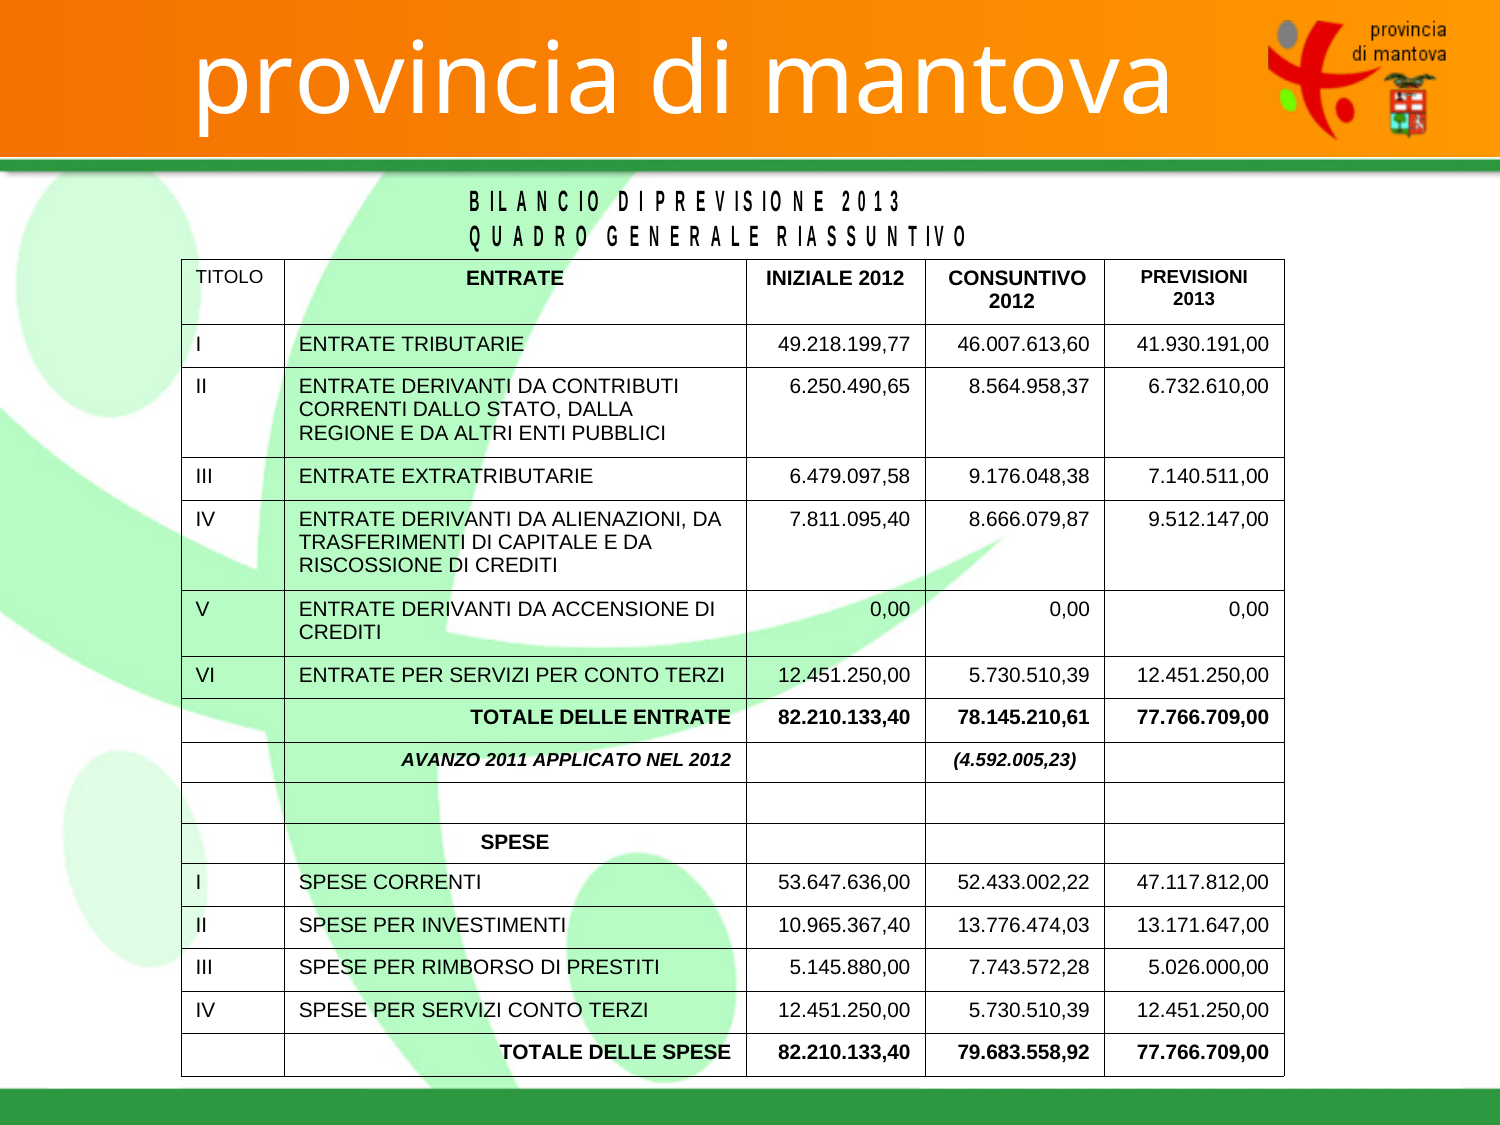

provincia di mantova
| TITOLO | ENTRATE | INIZIALE 2012 | CONSUNTIVO 2012 | PREVISIONI 2013 |
| --- | --- | --- | --- | --- |
| I | ENTRATE TRIBUTARIE | 49.218.199,77 | 46.007.613,60 | 41.930.191,00 |
| II | ENTRATE DERIVANTI DA CONTRIBUTI CORRENTI DALLO STATO, DALLA REGIONE E DA ALTRI ENTI PUBBLICI | 6.250.490,65 | 8.564.958,37 | 6.732.610,00 |
| III | ENTRATE EXTRATRIBUTARIE | 6.479.097,58 | 9.176.048,38 | 7.140.511,00 |
| IV | ENTRATE DERIVANTI DA ALIENAZIONI, DA TRASFERIMENTI DI CAPITALE E DA RISCOSSIONE DI CREDITI | 7.811.095,40 | 8.666.079,87 | 9.512.147,00 |
| V | ENTRATE DERIVANTI DA ACCENSIONE DI CREDITI | 0,00 | 0,00 | 0,00 |
| VI | ENTRATE PER SERVIZI PER CONTO TERZI | 12.451.250,00 | 5.730.510,39 | 12.451.250,00 |
| | TOTALE DELLE ENTRATE | 82.210.133,40 | 78.145.210,61 | 77.766.709,00 |
| | AVANZO 2011 APPLICATO NEL 2012 | | (4.592.005,23) | |
| | | | | |
| | SPESE | | | |
| I | SPESE CORRENTI | 53.647.636,00 | 52.433.002,22 | 47.117.812,00 |
| II | SPESE PER INVESTIMENTI | 10.965.367,40 | 13.776.474,03 | 13.171.647,00 |
| III | SPESE PER RIMBORSO DI PRESTITI | 5.145.880,00 | 7.743.572,28 | 5.026.000,00 |
| IV | SPESE PER SERVIZI CONTO TERZI | 12.451.250,00 | 5.730.510,39 | 12.451.250,00 |
| | TOTALE DELLE SPESE | 82.210.133,40 | 79.683.558,92 | 77.766.709,00 |